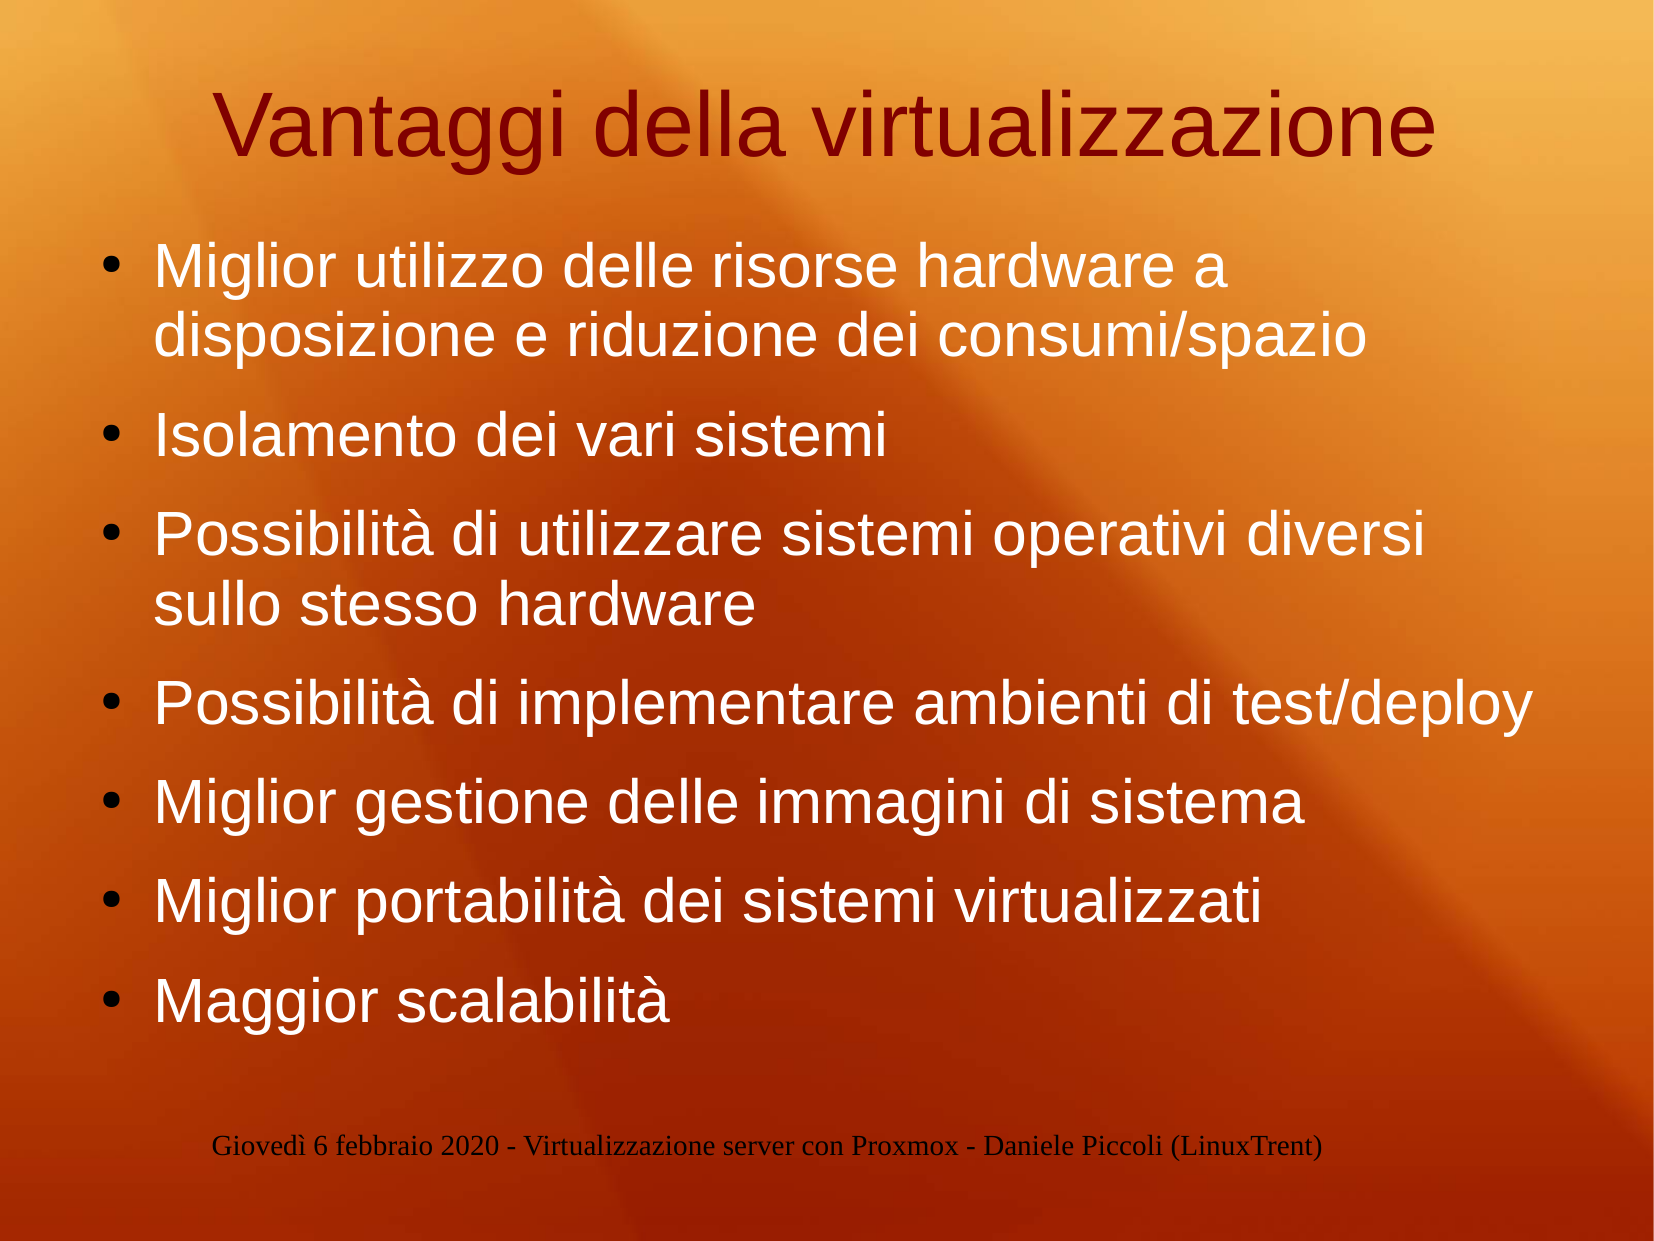

# Vantaggi della virtualizzazione
Miglior utilizzo delle risorse hardware a disposizione e riduzione dei consumi/spazio
Isolamento dei vari sistemi
Possibilità di utilizzare sistemi operativi diversi sullo stesso hardware
Possibilità di implementare ambienti di test/deploy
Miglior gestione delle immagini di sistema
Miglior portabilità dei sistemi virtualizzati
Maggior scalabilità
Giovedì 6 febbraio 2020 - Virtualizzazione server con Proxmox - Daniele Piccoli (LinuxTrent)